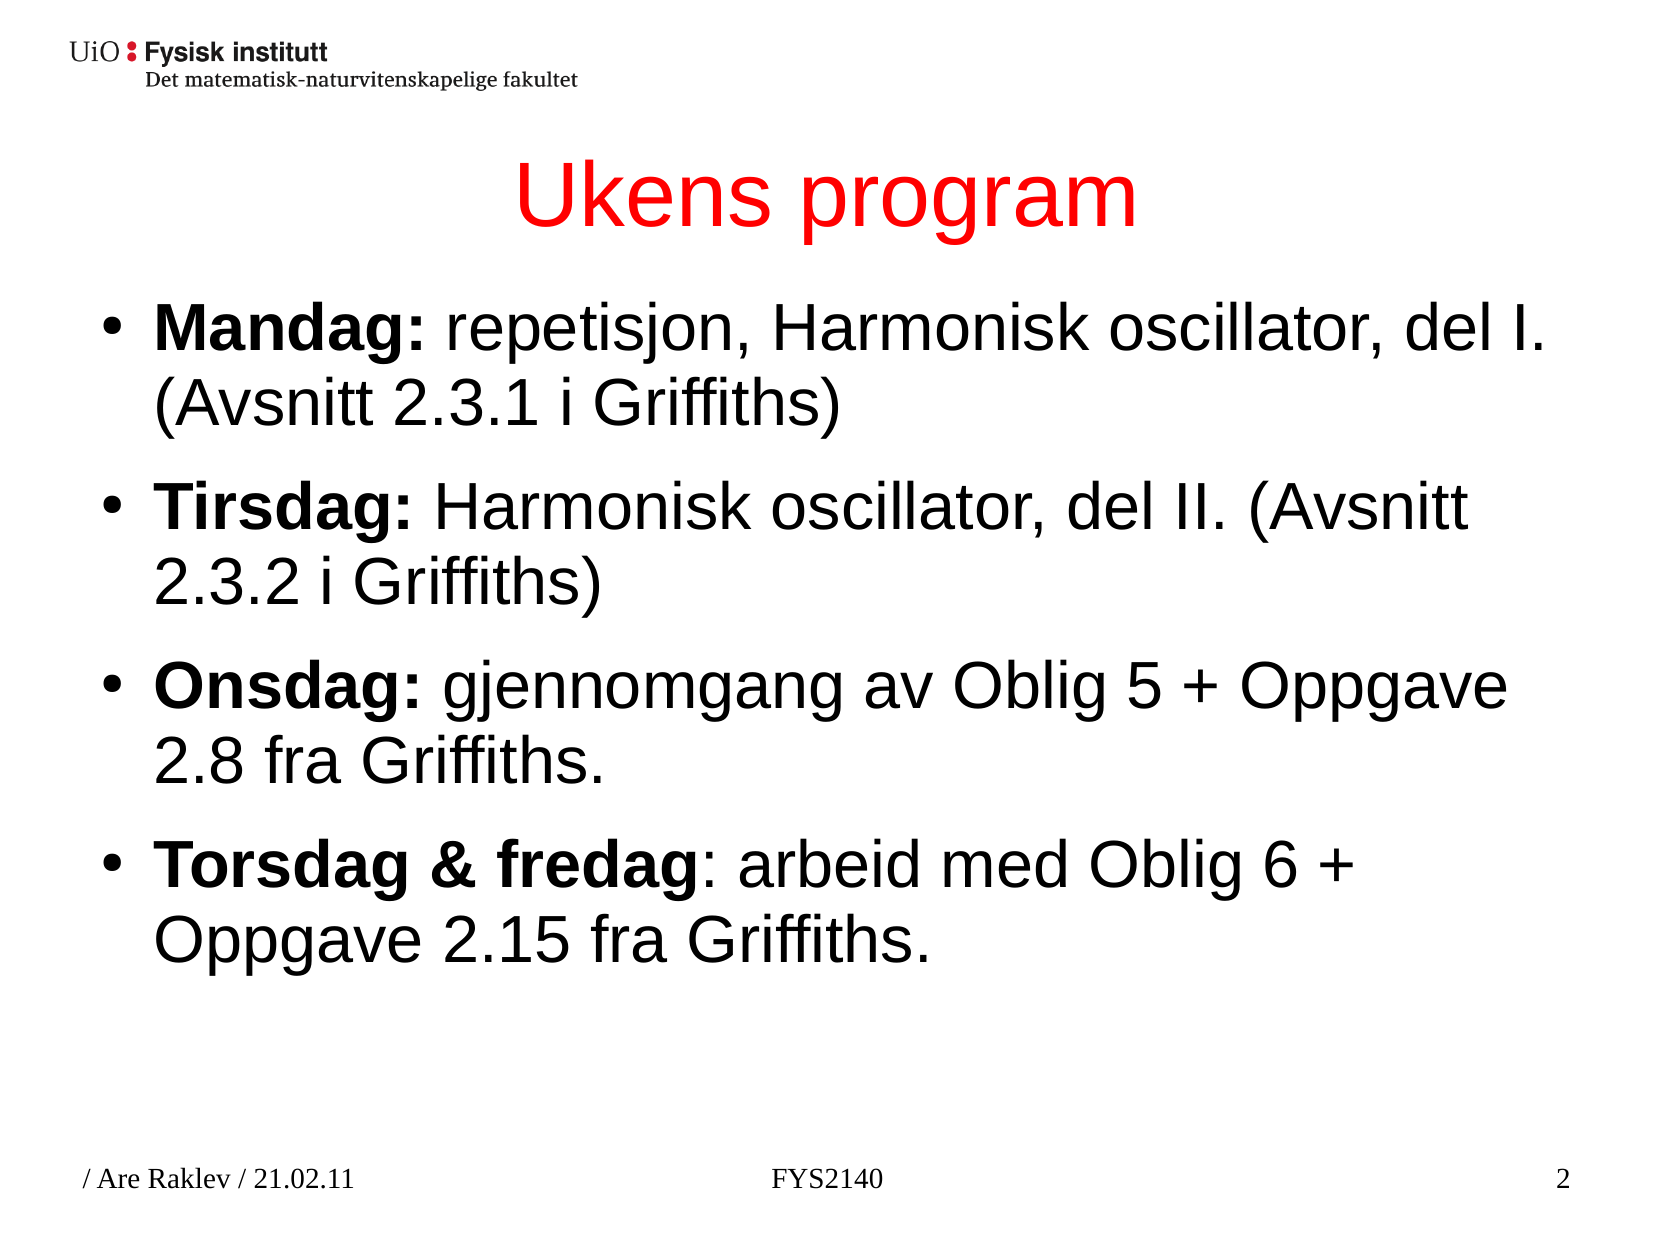

# Ukens program
Mandag: repetisjon, Harmonisk oscillator, del I. (Avsnitt 2.3.1 i Griffiths)
Tirsdag: Harmonisk oscillator, del II. (Avsnitt 2.3.2 i Griffiths)
Onsdag: gjennomgang av Oblig 5 + Oppgave 2.8 fra Griffiths.
Torsdag & fredag: arbeid med Oblig 6 + Oppgave 2.15 fra Griffiths.
/ Are Raklev / 21.02.11
FYS2140
2